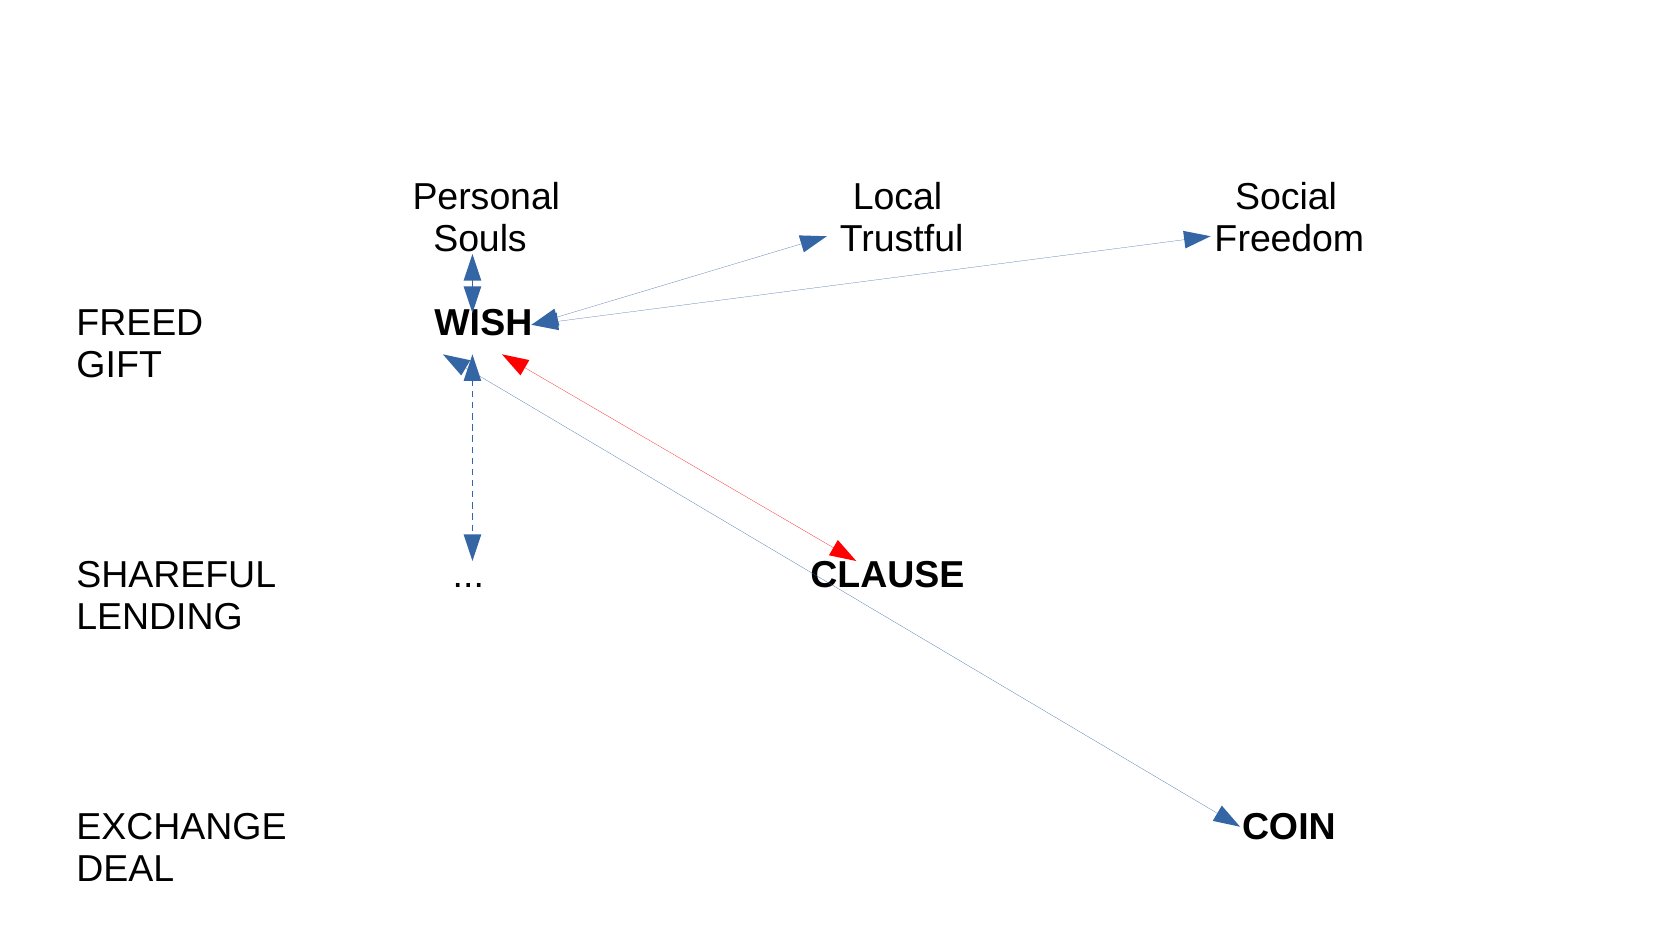

Personal Local Social
 Souls Trustful Freedom
FREED WISH
GIFT
SHAREFUL ... CLAUSE
LENDING
EXCHANGE COIN
DEAL